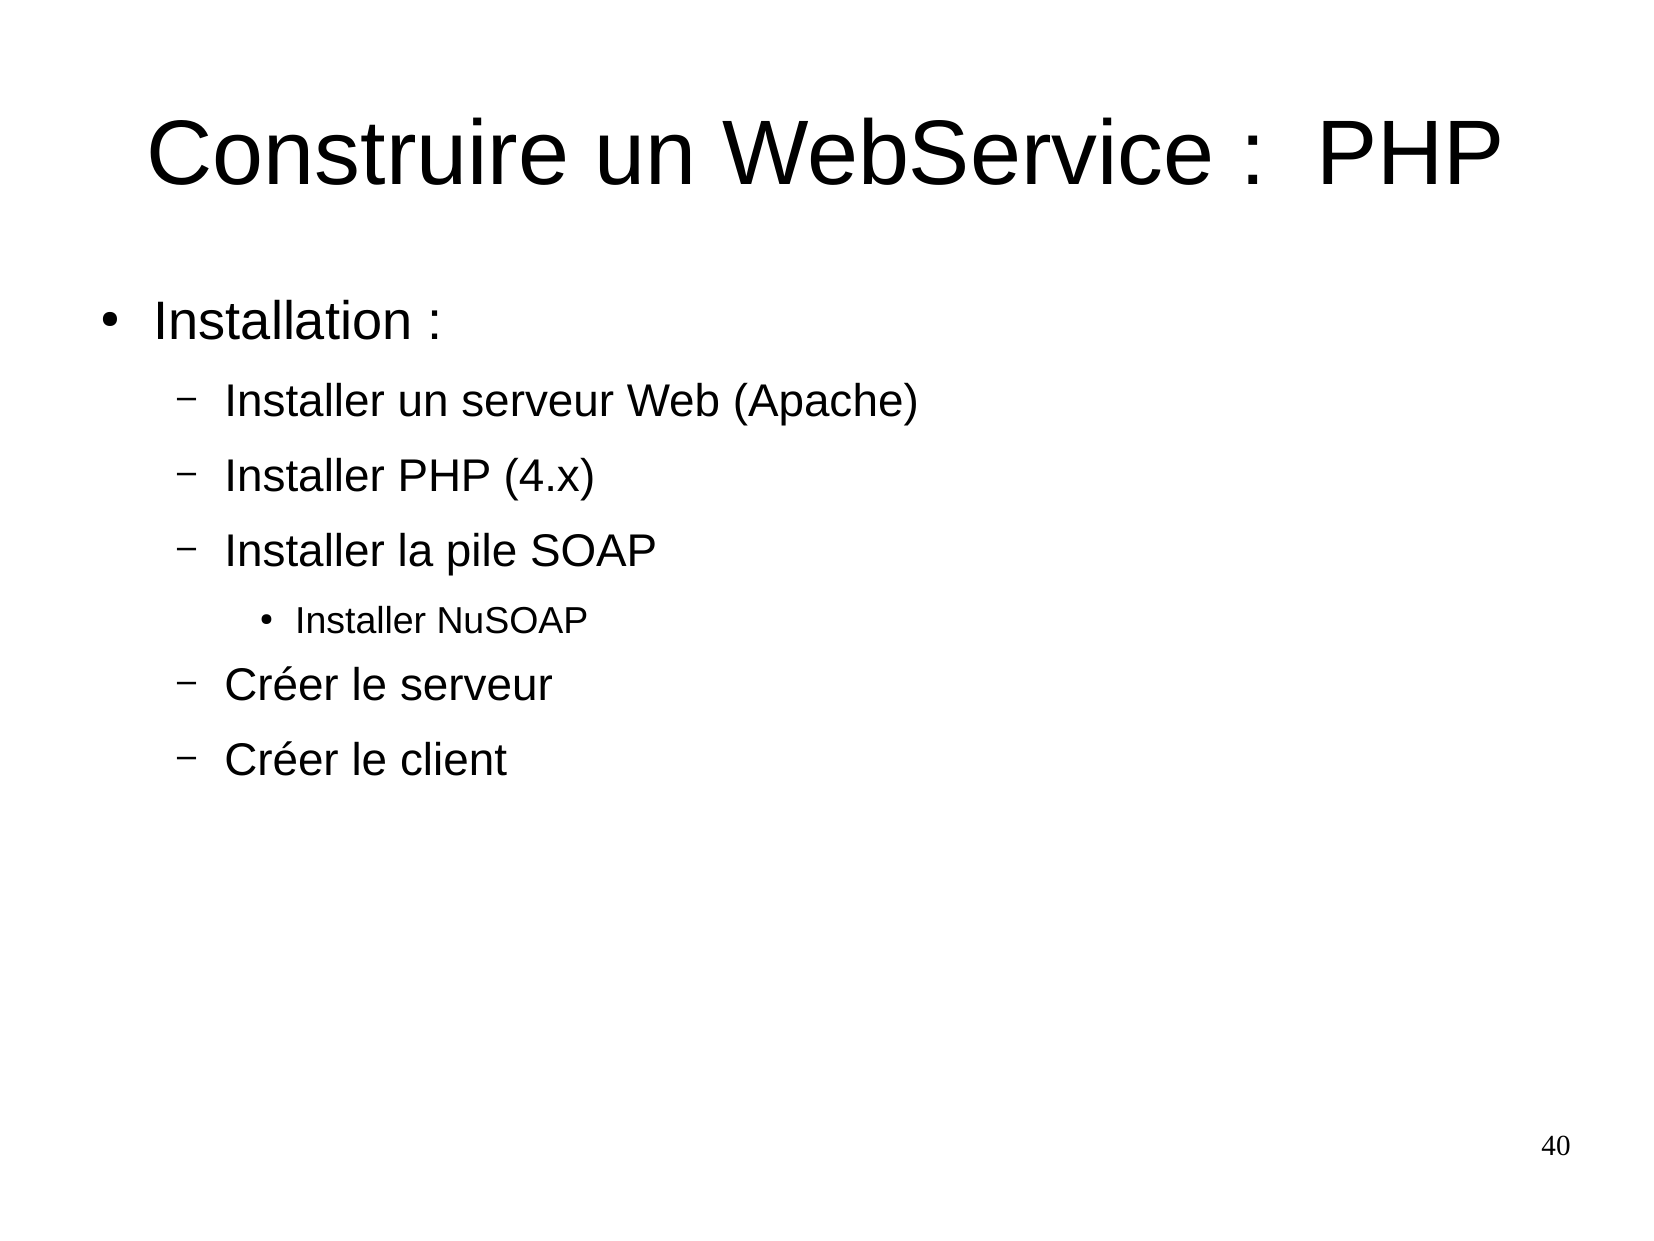

# Construire un WebService : PHP
Installation :
Installer un serveur Web (Apache)
Installer PHP (4.x)
Installer la pile SOAP
Installer NuSOAP
Créer le serveur
Créer le client
40